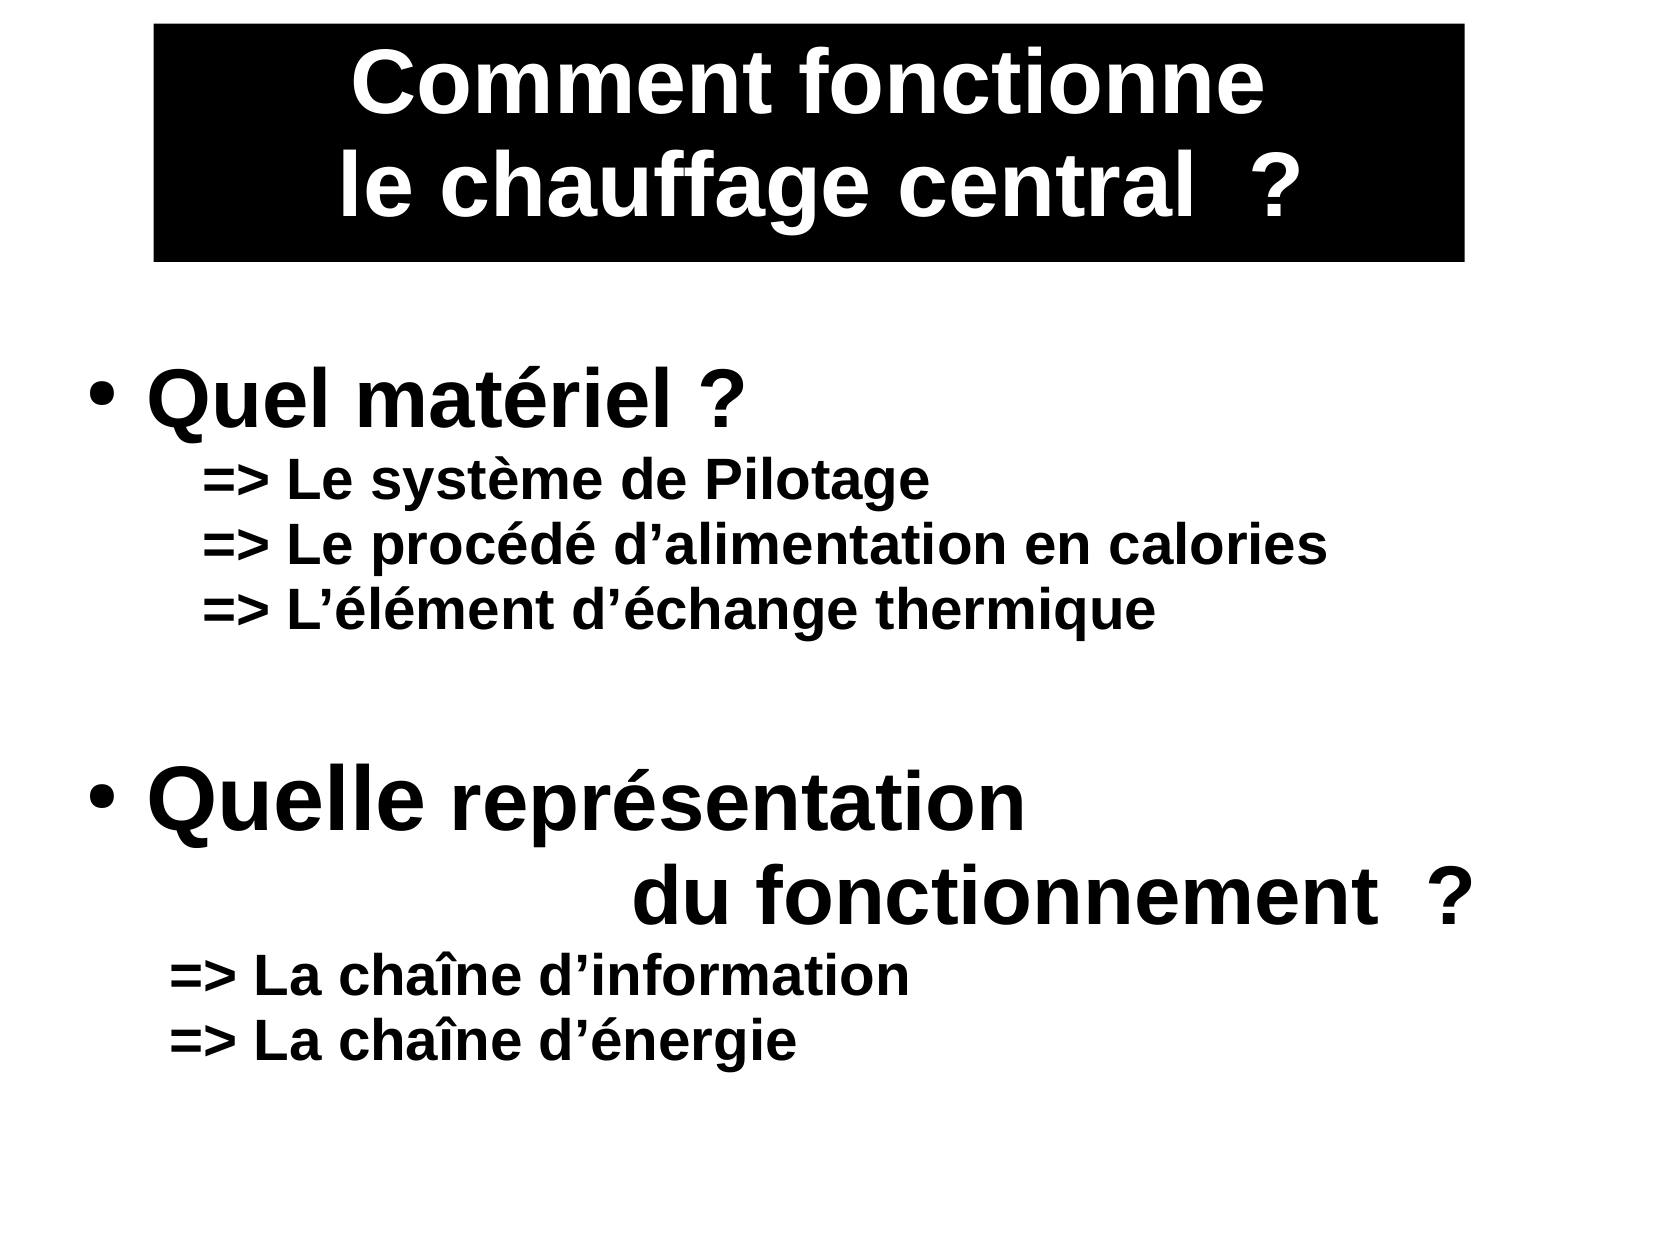

Comment fonctionne
 le chauffage central ?
 Quel matériel ?
 => Le système de Pilotage
 => Le procédé d’alimentation en calories
 => L’élément d’échange thermique
 Quelle représentation
 du fonctionnement  ?
 => La chaîne d’information
 => La chaîne d’énergie